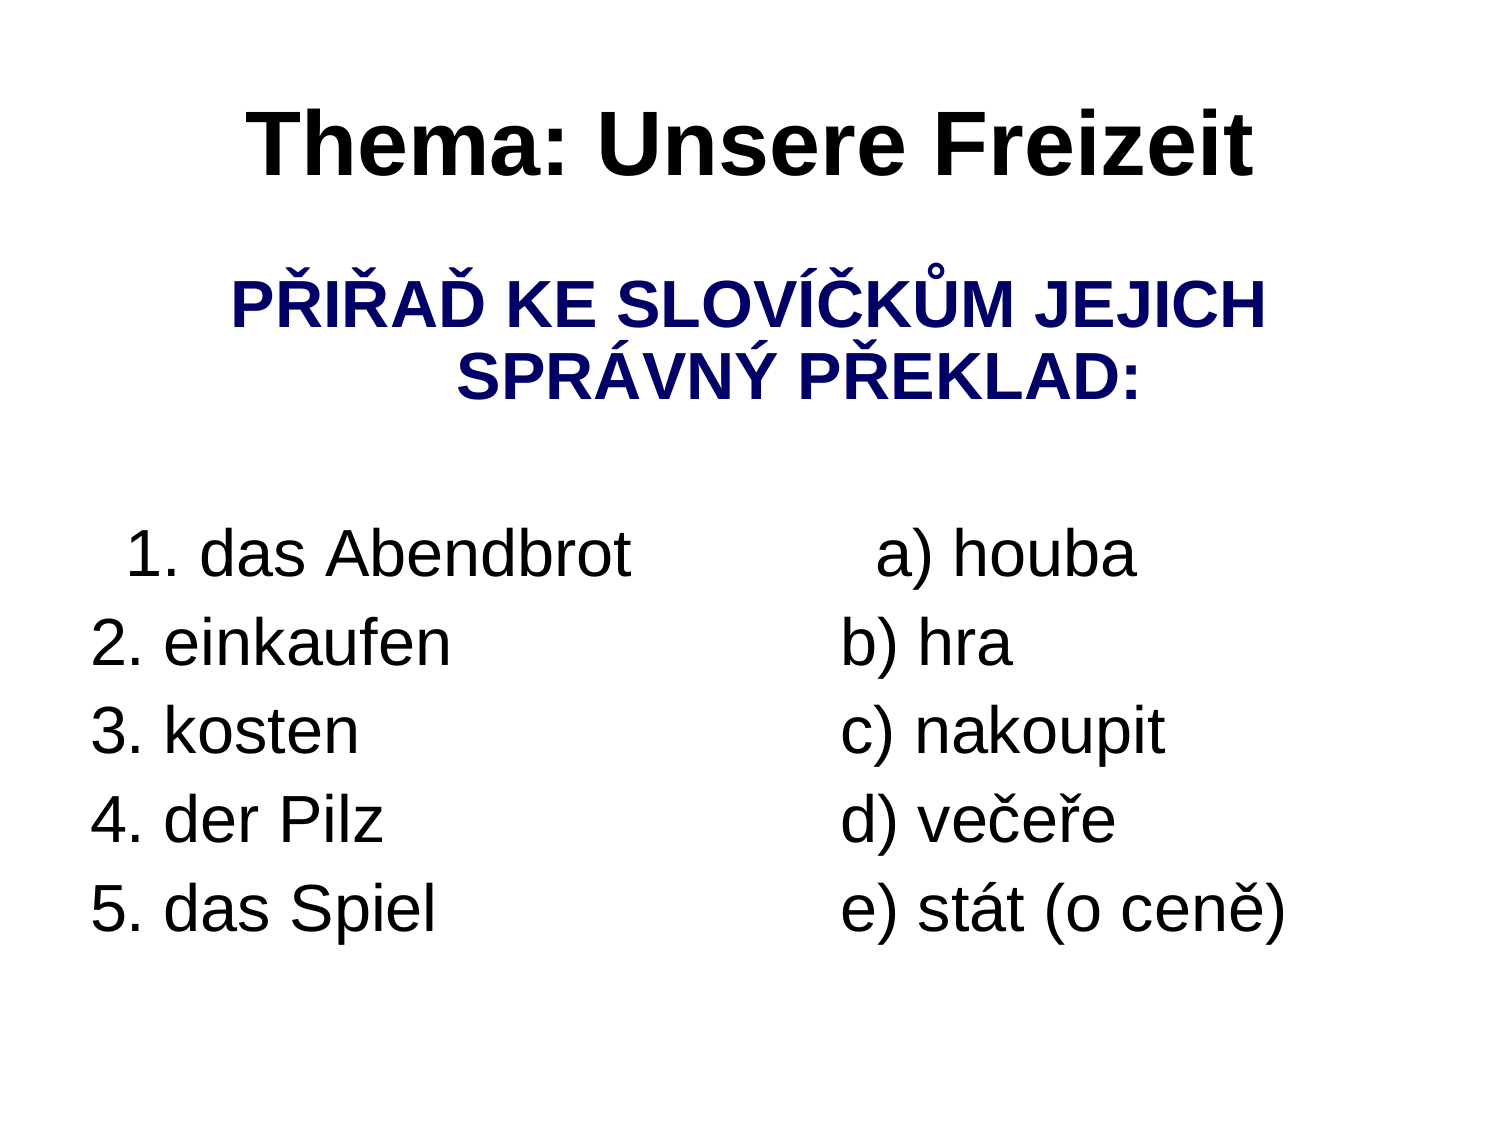

# Thema: Unsere Freizeit
PŘIŘAĎ KE SLOVÍČKŮM JEJICH SPRÁVNÝ PŘEKLAD:
1. das Abendbrot		a) houba
2. einkaufen			b) hra
3. kosten 				c) nakoupit
4. der Pilz				d) večeře
5. das Spiel			e) stát (o ceně)